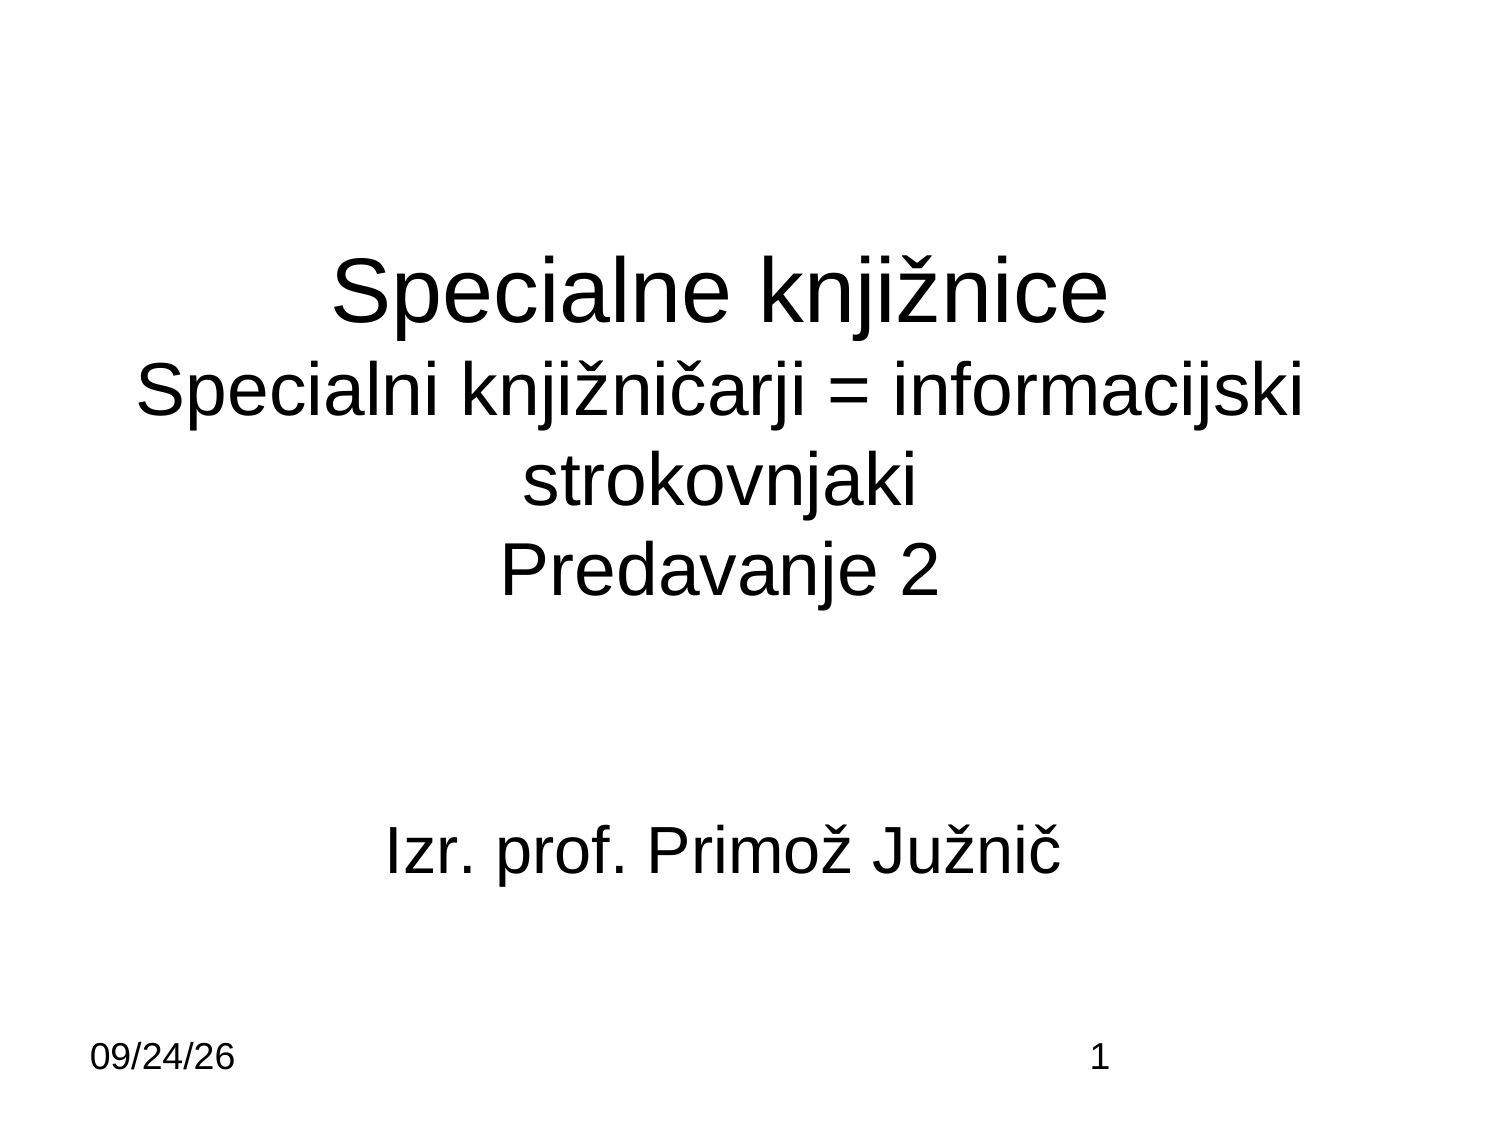

# Specialne knjižnice Specialni knjižničarji = informacijski strokovnjaki Predavanje 2
Izr. prof. Primož Južnič
1